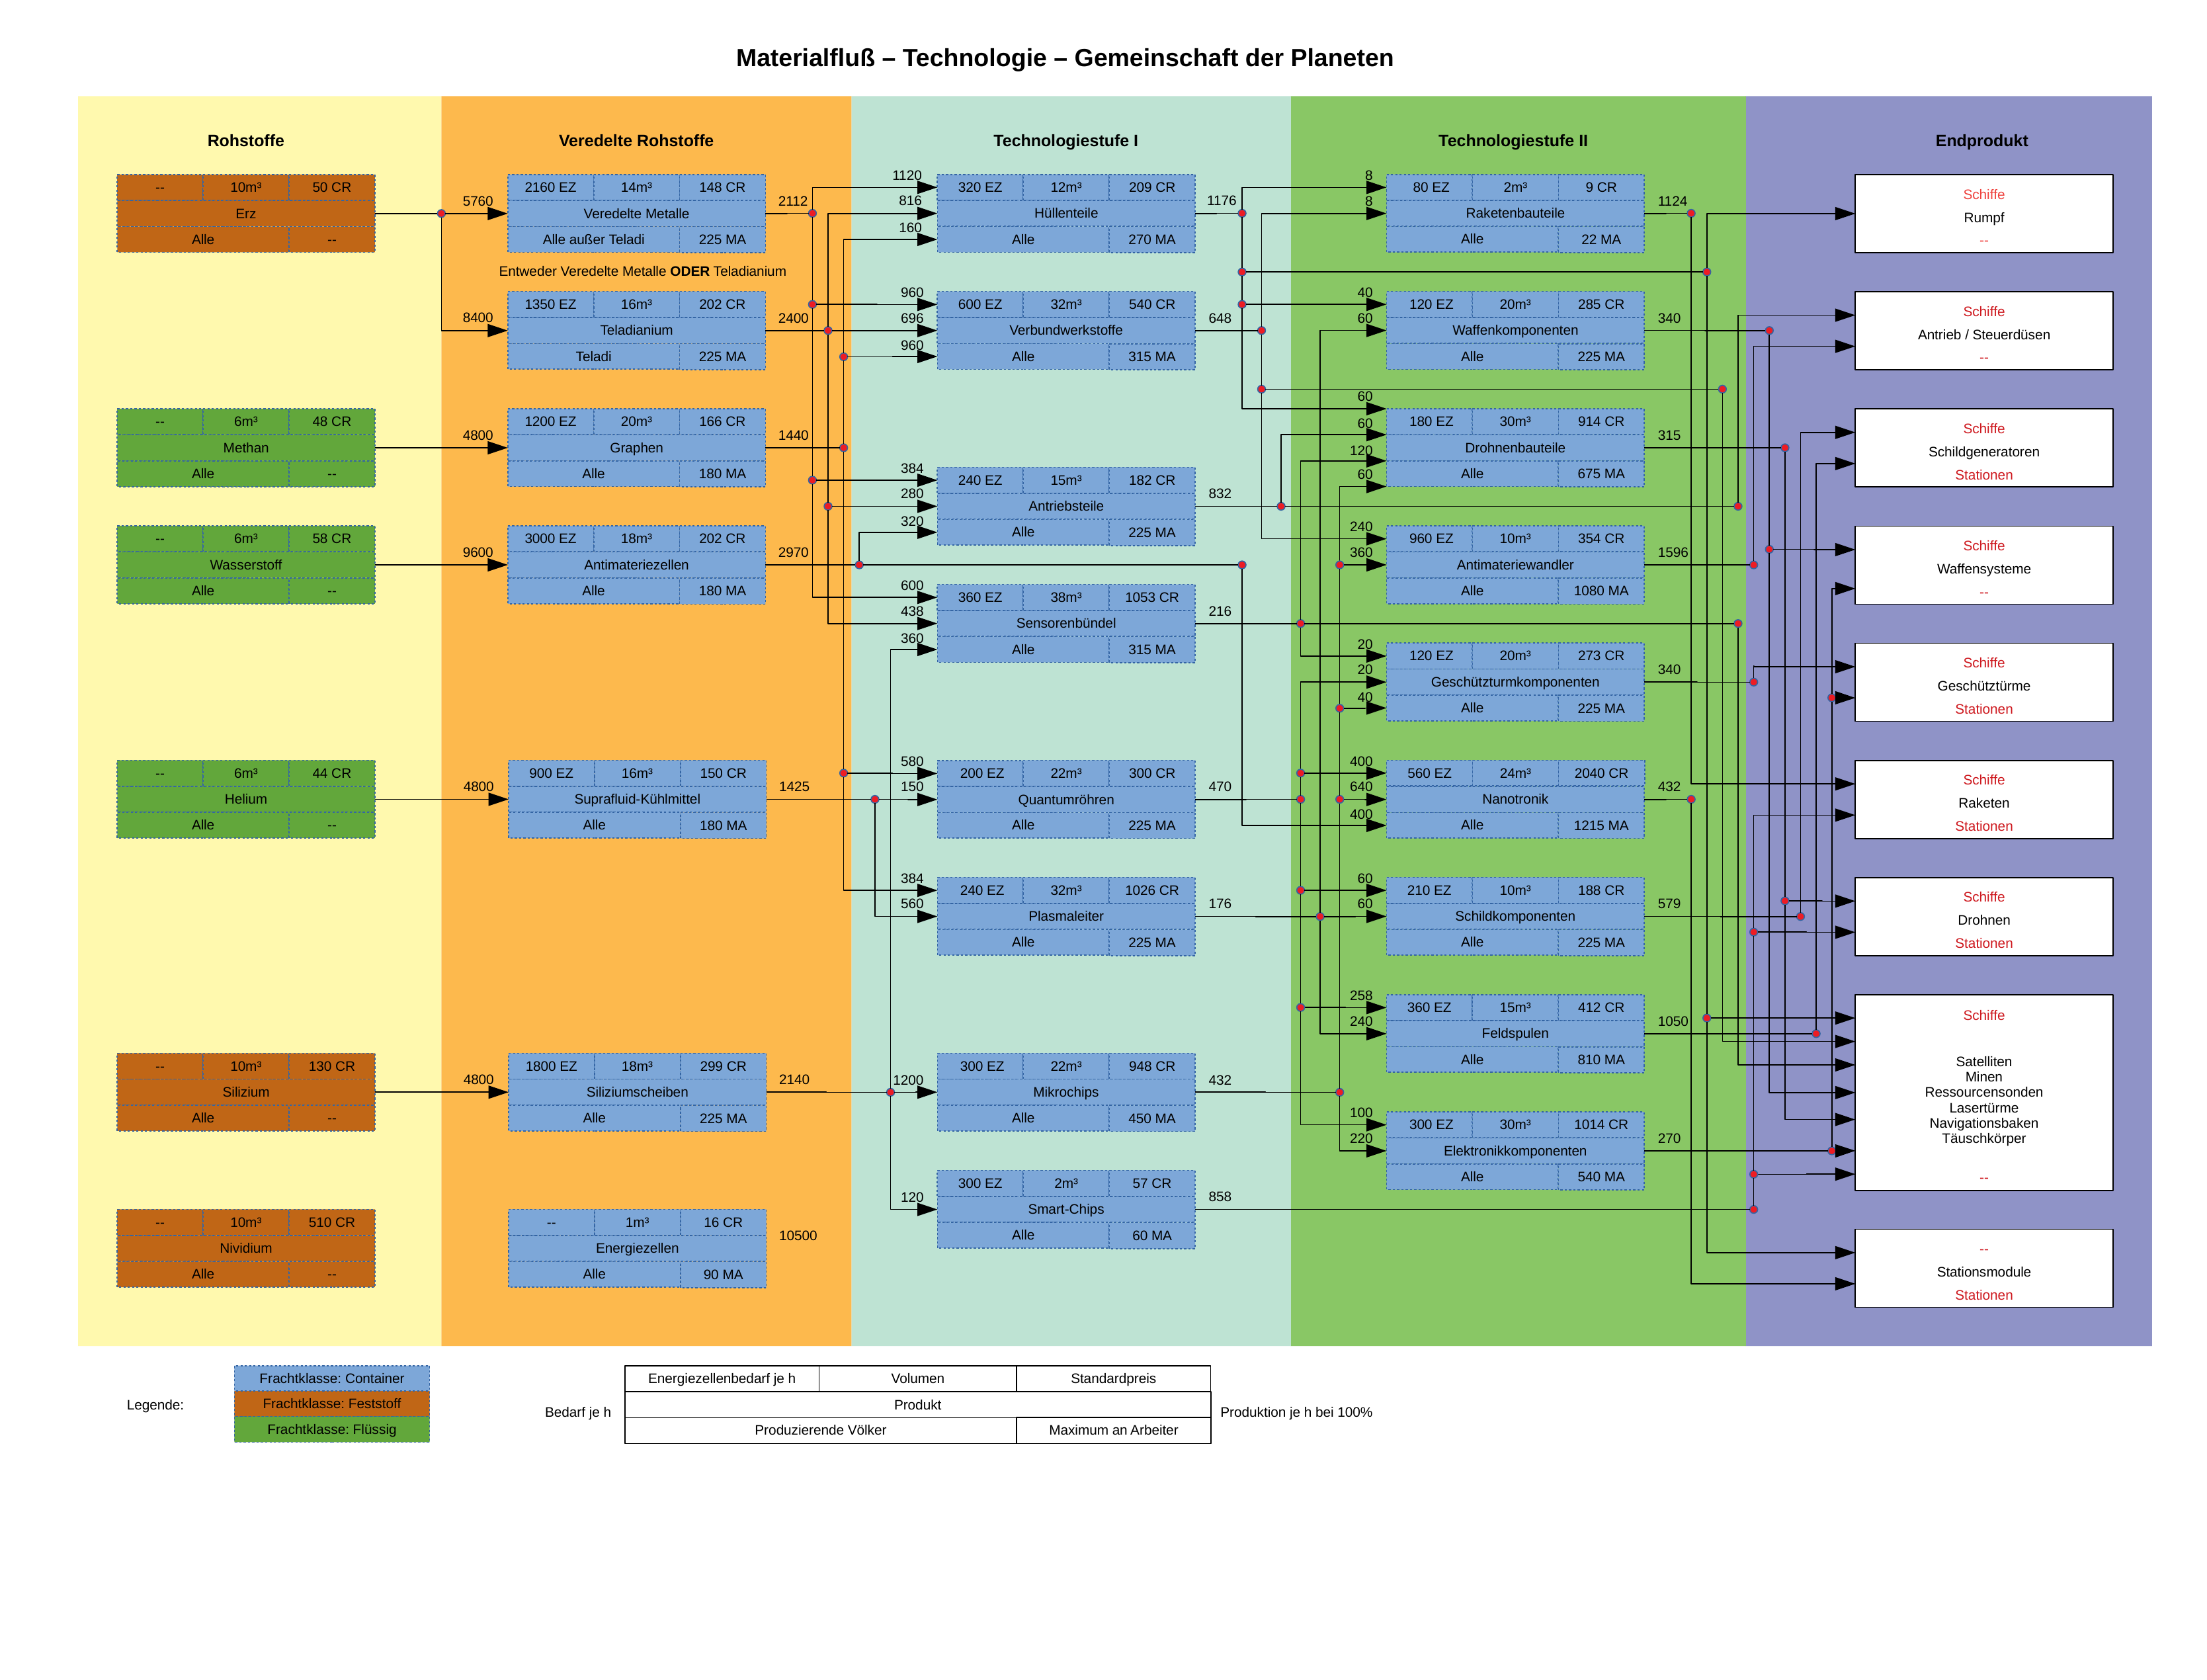

Materialfluß – Technologie – Gemeinschaft der Planeten
Rohstoffe
Veredelte Rohstoffe
Technologiestufe I
Technologiestufe II
Endprodukt
1120
8
320 EZ
12m³
209 CR
 80 EZ
2m³
9 CR
--
10m³
50 CR
2160 EZ
2160 EZ
14m³
14m³
148CR
148 CR
Schiffe
Rumpf
--
816
1176
5760
2112
8
1124
Hüllenteile
Raketenbauteile
Erz
Veredelte Metalle
Veredelte Metalle
160
Alle
22 MA
Alle
--
Alle außer Teladi
Alle
225 MA
270 MA
Entweder Veredelte Metalle ODER Teladianium
960
40
 120 EZ
20m³
285 CR
1350 EZ
16m³
202 CR
600 EZ
32m³
540 CR
Schiffe
Antrieb / Steuerdüsen
--
8400
2400
696
648
60
340
Waffenkomponenten
Teladianium
Verbundwerkstoffe
960
Teladi
225 MA
Alle
Alle
315 MA
225 MA
60
--
6m³
48 CR
1200 EZ
20m³
166 CR
 180 EZ
30m³
914 CR
Schiffe
Schildgeneratoren
Stationen
60
4800
315
1440
Methan
Graphen
Drohnenbauteile
120
384
Alle
Alle
--
Alle
Alle
180 MA
675 MA
60
240 EZ
15m³
182 CR
280
832
Antriebsteile
320
240
Alle
225 MA
--
6m³
58 CR
3000 EZ
18m³
202 CR
 960 EZ
10m³
354 CR
Schiffe
Waffensysteme
--
9600
2970
360
1596
Wasserstoff
Antimateriezellen
Antimateriewandler
600
Alle
--
Alle
Alle
180 MA
1080 MA
360 EZ
38m³
1053 CR
438
216
Sensorenbündel
360
20
Alle
315 MA
 120 EZ
20m³
273 CR
Schiffe
Geschütztürme
Stationen
20
340
Geschützturmkomponenten
40
Alle
225 MA
580
400
560 EZ
24m³
2040 CR
--
6m³
44 CR
900 EZ
16m³
150 CR
22m³
300 CR
 200 EZ
Schiffe
Raketen
Stationen
4800
1425
150
470
640
432
Helium
Suprafluid-Kühlmittel
Nanotronik
Quantumröhren
400
Alle
--
Alle
180 MA
225 MA
1215 MA
Alle
Alle
384
60
 240 EZ
32m³
1026 CR
210 EZ
10m³
188 CR
Schiffe
Drohnen
Stationen
560
176
60
579
Plasmaleiter
Schildkomponenten
Alle
Alle
225 MA
225 MA
258
360 EZ
15m³
412 CR
Schiffe
Satelliten
Minen
Ressourcensonden
Lasertürme
Navigationsbaken
Täuschkörper
--
240
1050
Feldspulen
Alle
810 MA
--
10m³
130 CR
1800 EZ
18m³
299 CR
 300 EZ
22m³
948 CR
4800
2140
1200
432
Silizium
Siliziumscheiben
Mikrochips
100
Alle
Alle
--
Alle
225 MA
450 MA
 300 EZ
30m³
1014 CR
220
270
Elektronikkomponenten
Alle
540 MA
300 EZ
2m³
57 CR
858
120
Smart-Chips
--
10m³
510 CR
--
1m³
16 CR
Alle
60 MA
10500
--
Stationsmodule
Stationen
Nividium
Energiezellen
Alle
--
Alle
90 MA
Frachtklasse: Container
Energiezellenbedarf je h
Volumen
Standardpreis
Frachtklasse: Feststoff
Produkt
Legende:
Produktion je h bei 100%
Bedarf je h
Frachtklasse: Flüssig
Maximum an Arbeiter
Produzierende Völker